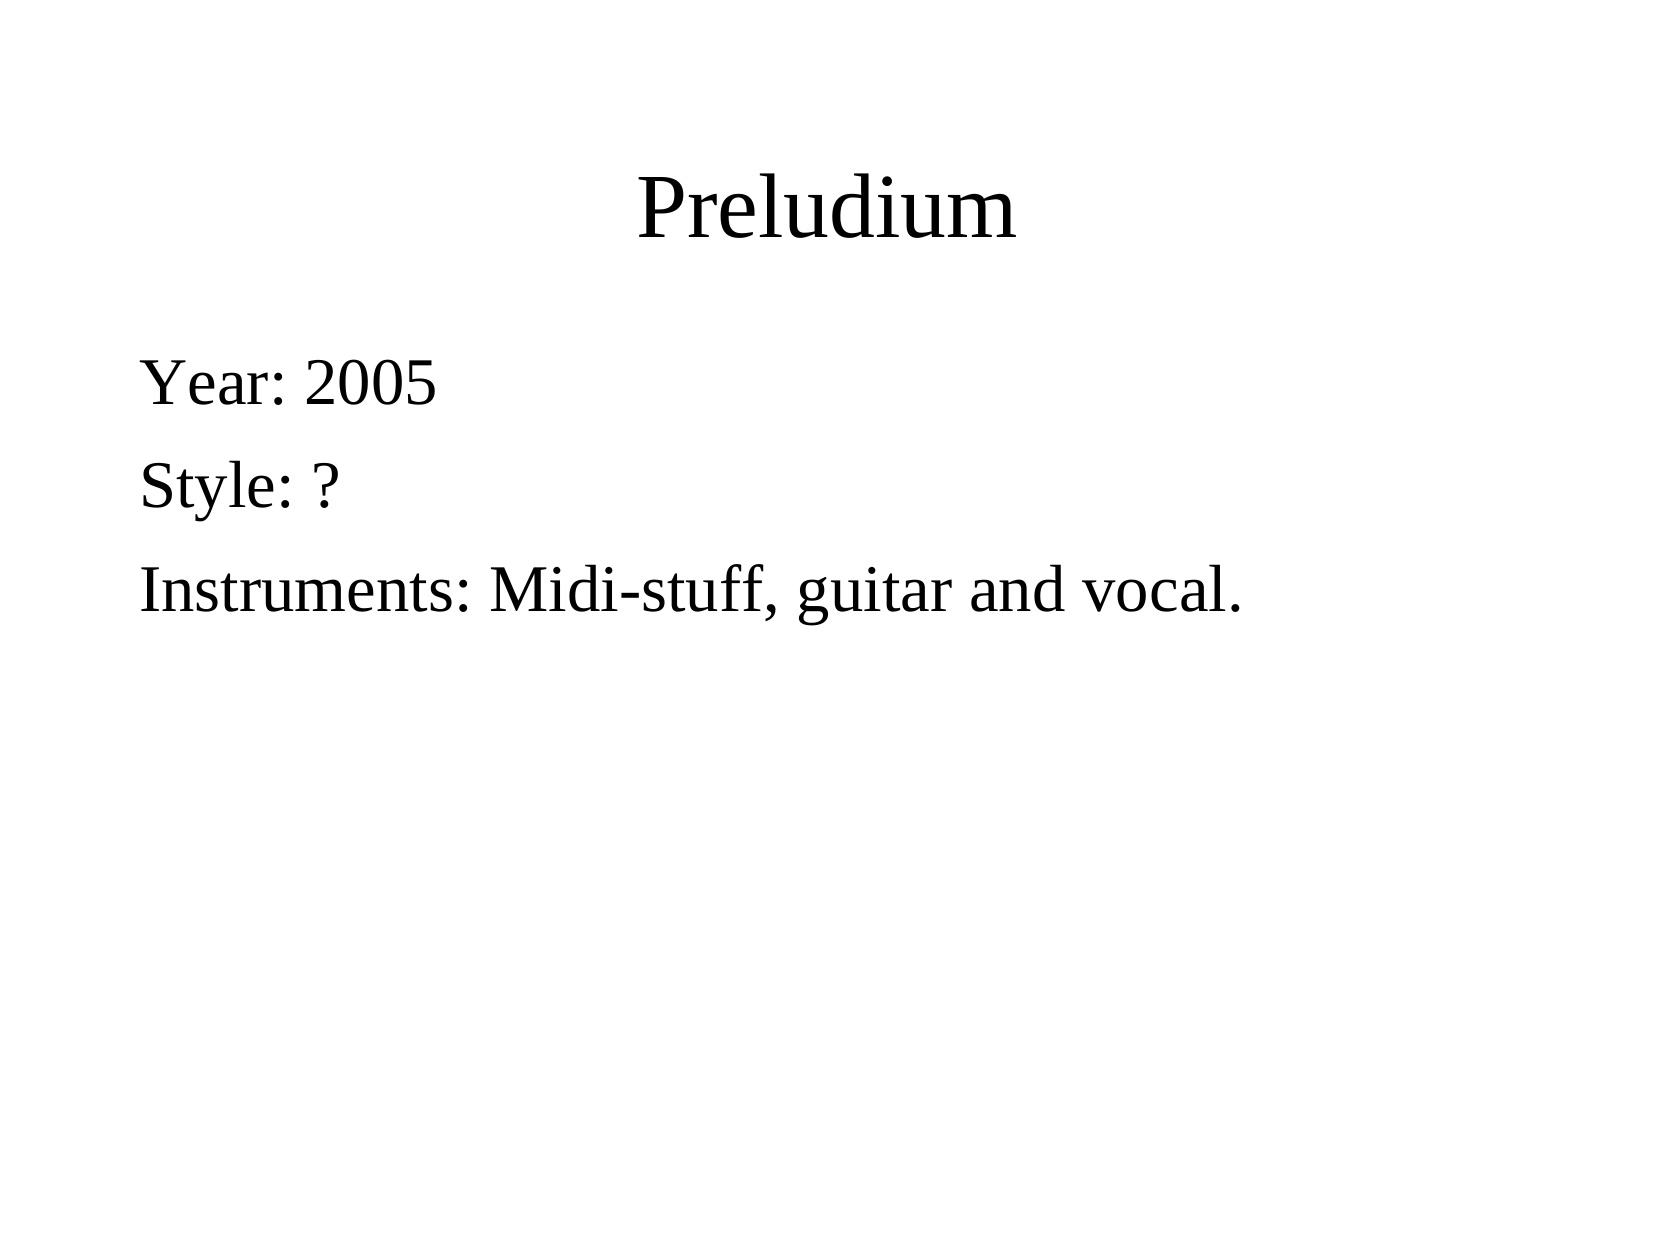

# Preludium
Year: 2005
Style: ?
Instruments: Midi-stuff, guitar and vocal.